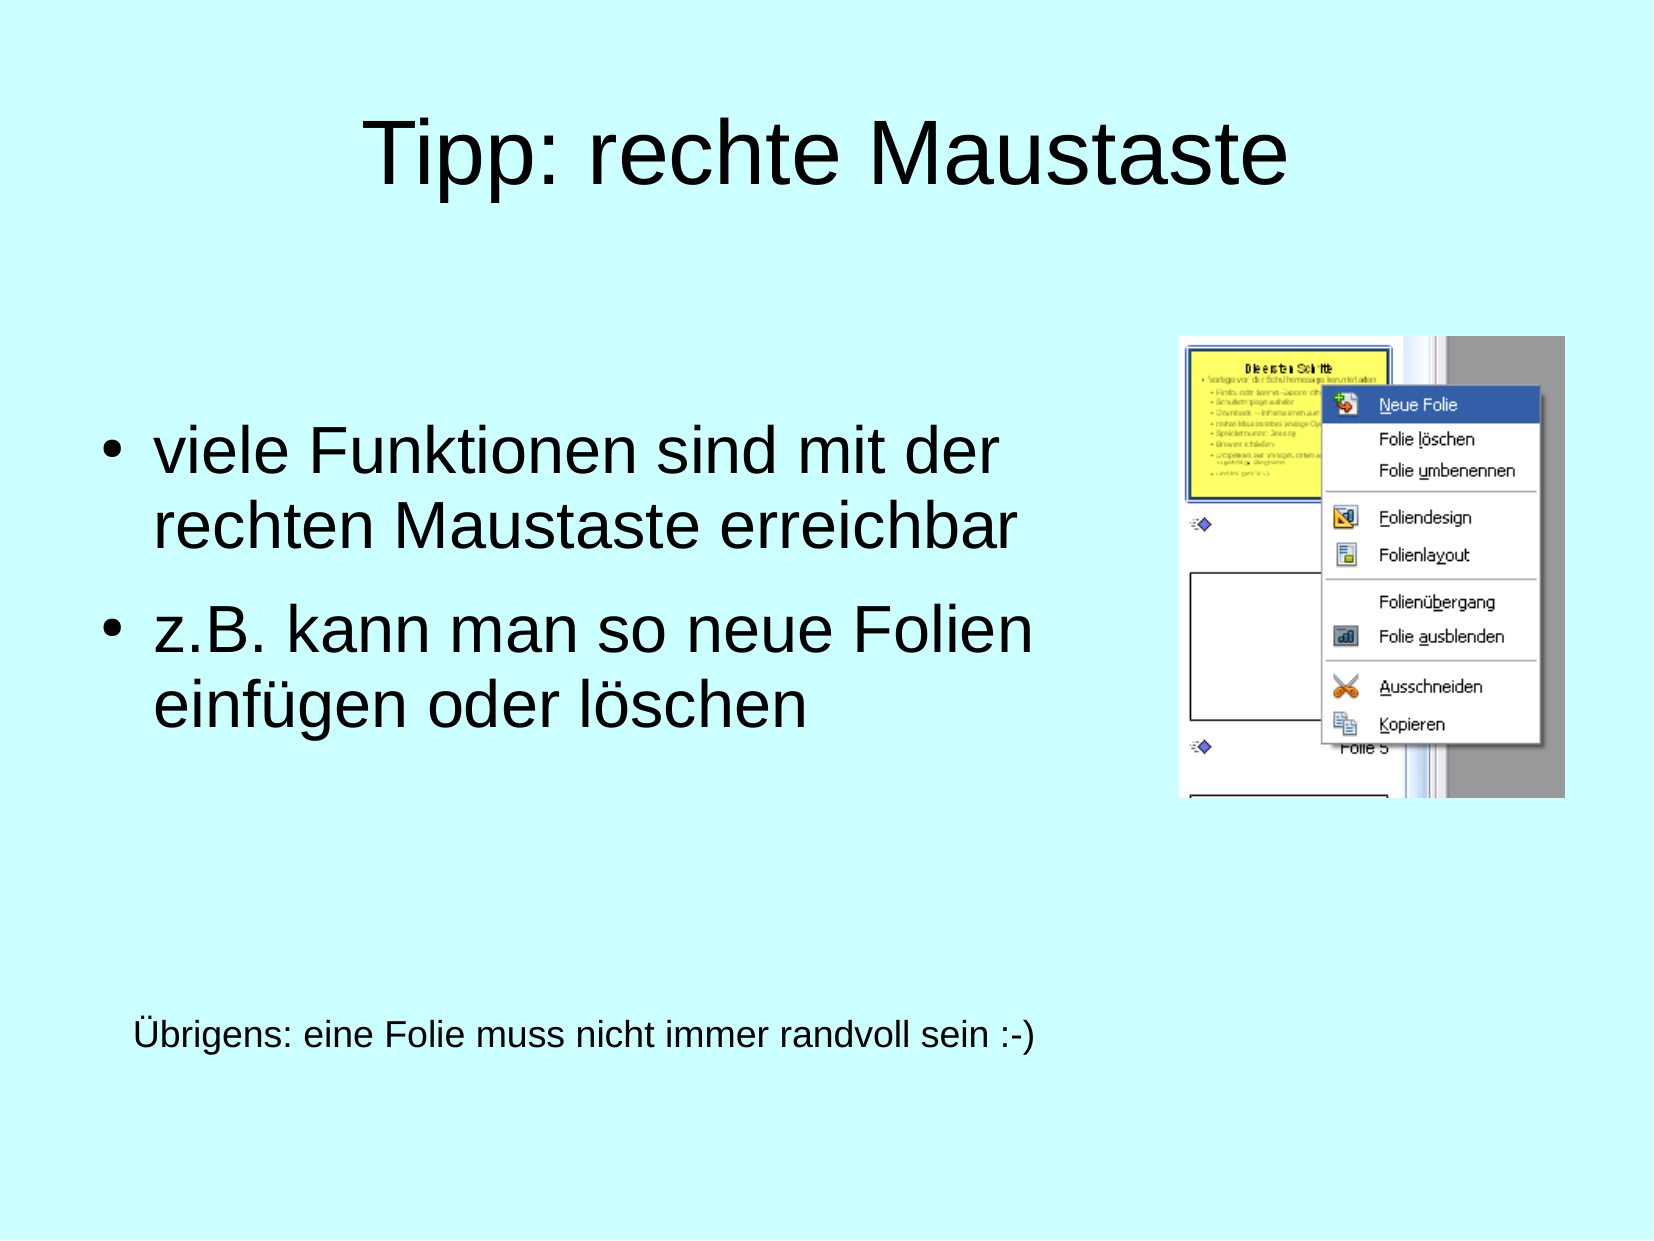

# Tipp: rechte Maustaste
viele Funktionen sind mit der rechten Maustaste erreichbar
z.B. kann man so neue Folien einfügen oder löschen
Übrigens: eine Folie muss nicht immer randvoll sein :-)